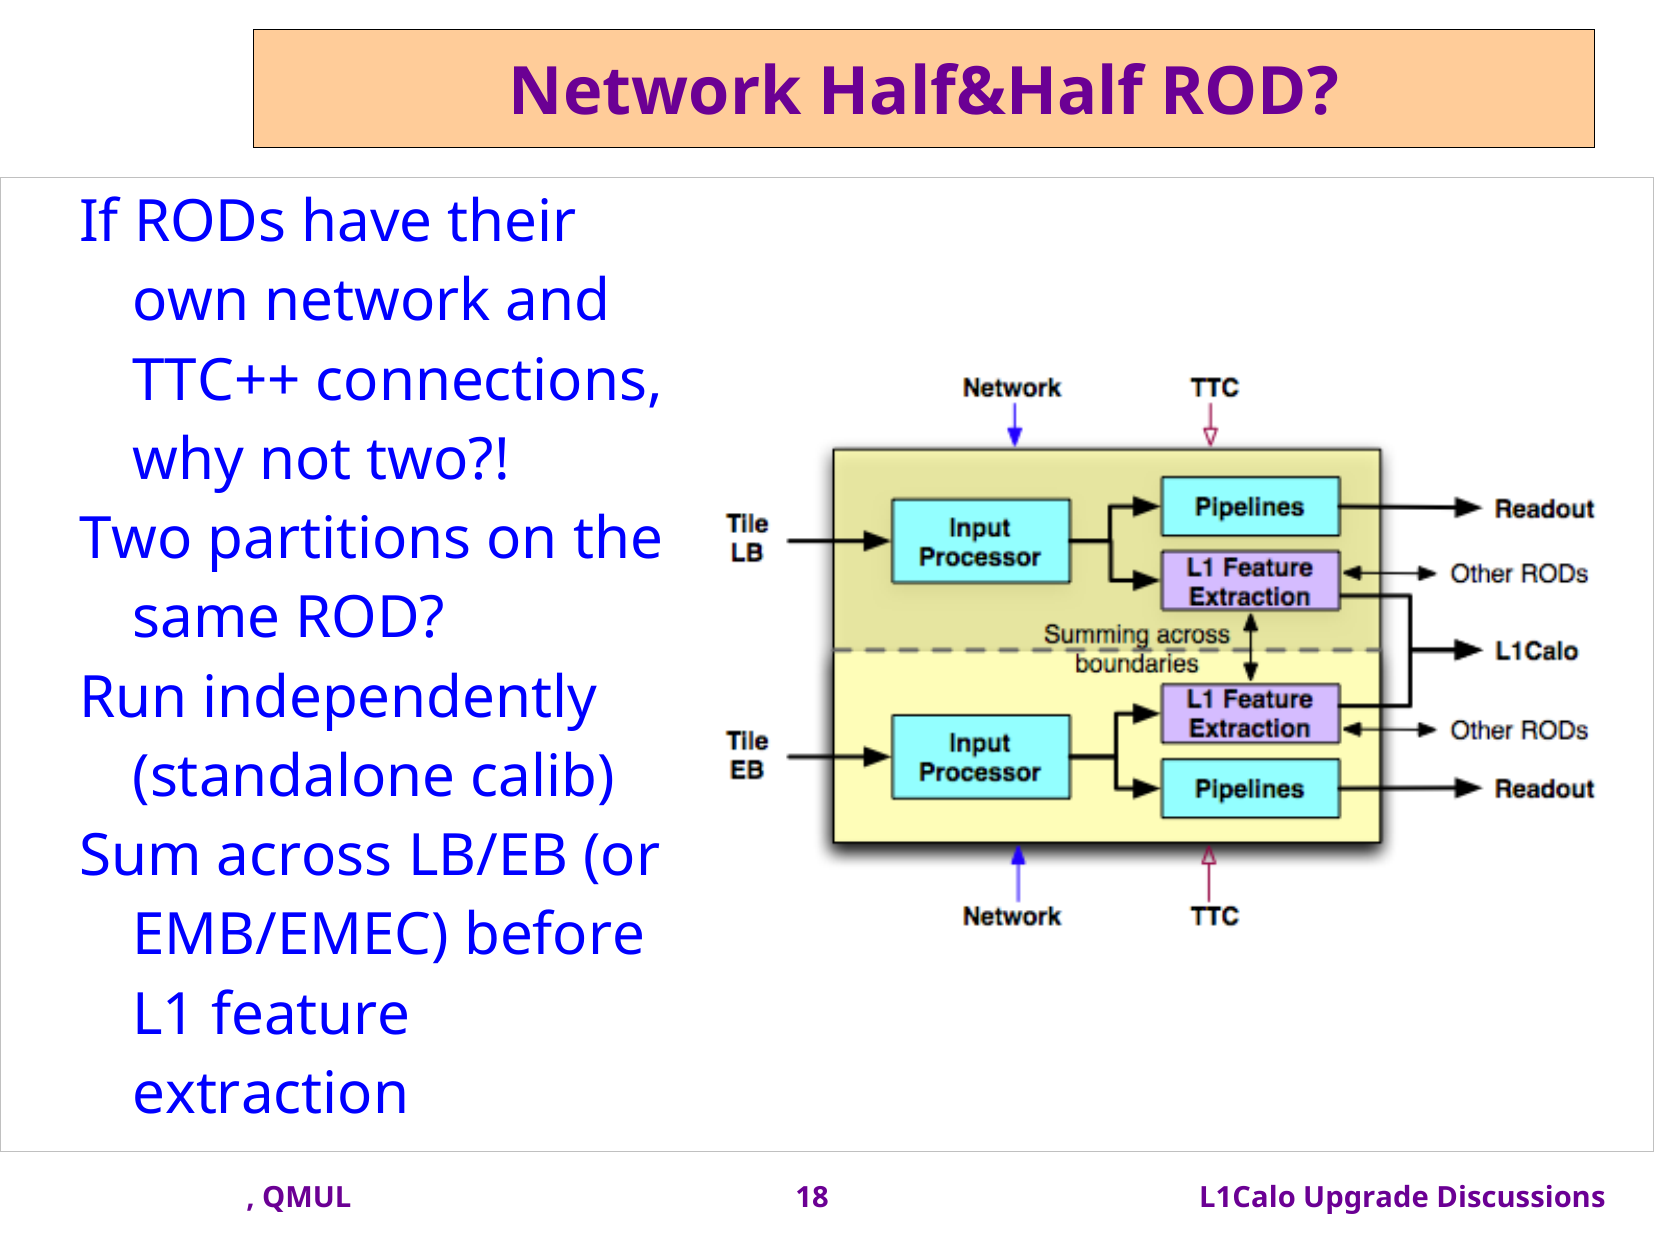

# Network Half&Half ROD?
If RODs have their own network and TTC++ connections, why not two?!
Two partitions on the same ROD?
Run independently (standalone calib)
Sum across LB/EB (or EMB/EMEC) before L1 feature extraction